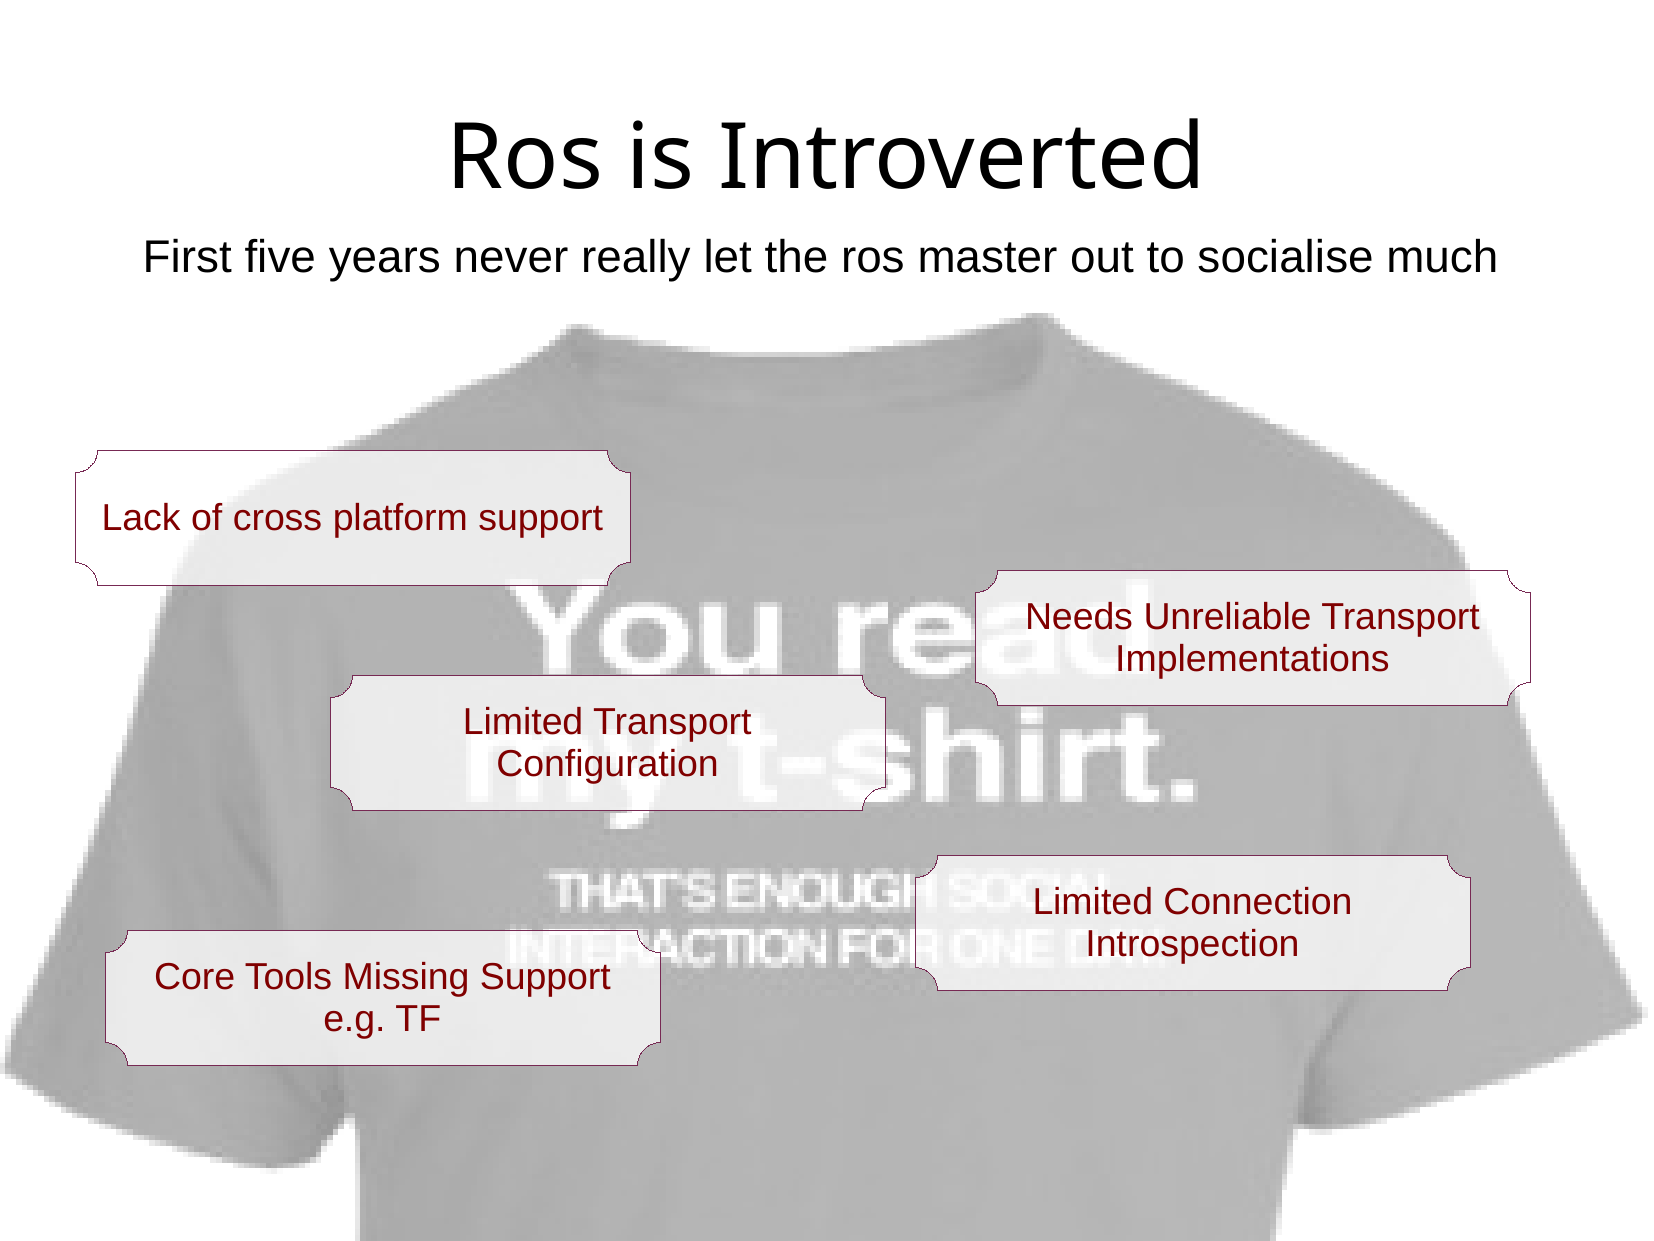

# Ros is Introverted
First five years never really let the ros master out to socialise much
Lack of cross platform support
Needs Unreliable Transport
Implementations
Limited Transport
Configuration
Limited Connection
Introspection
Core Tools Missing Support
e.g. TF